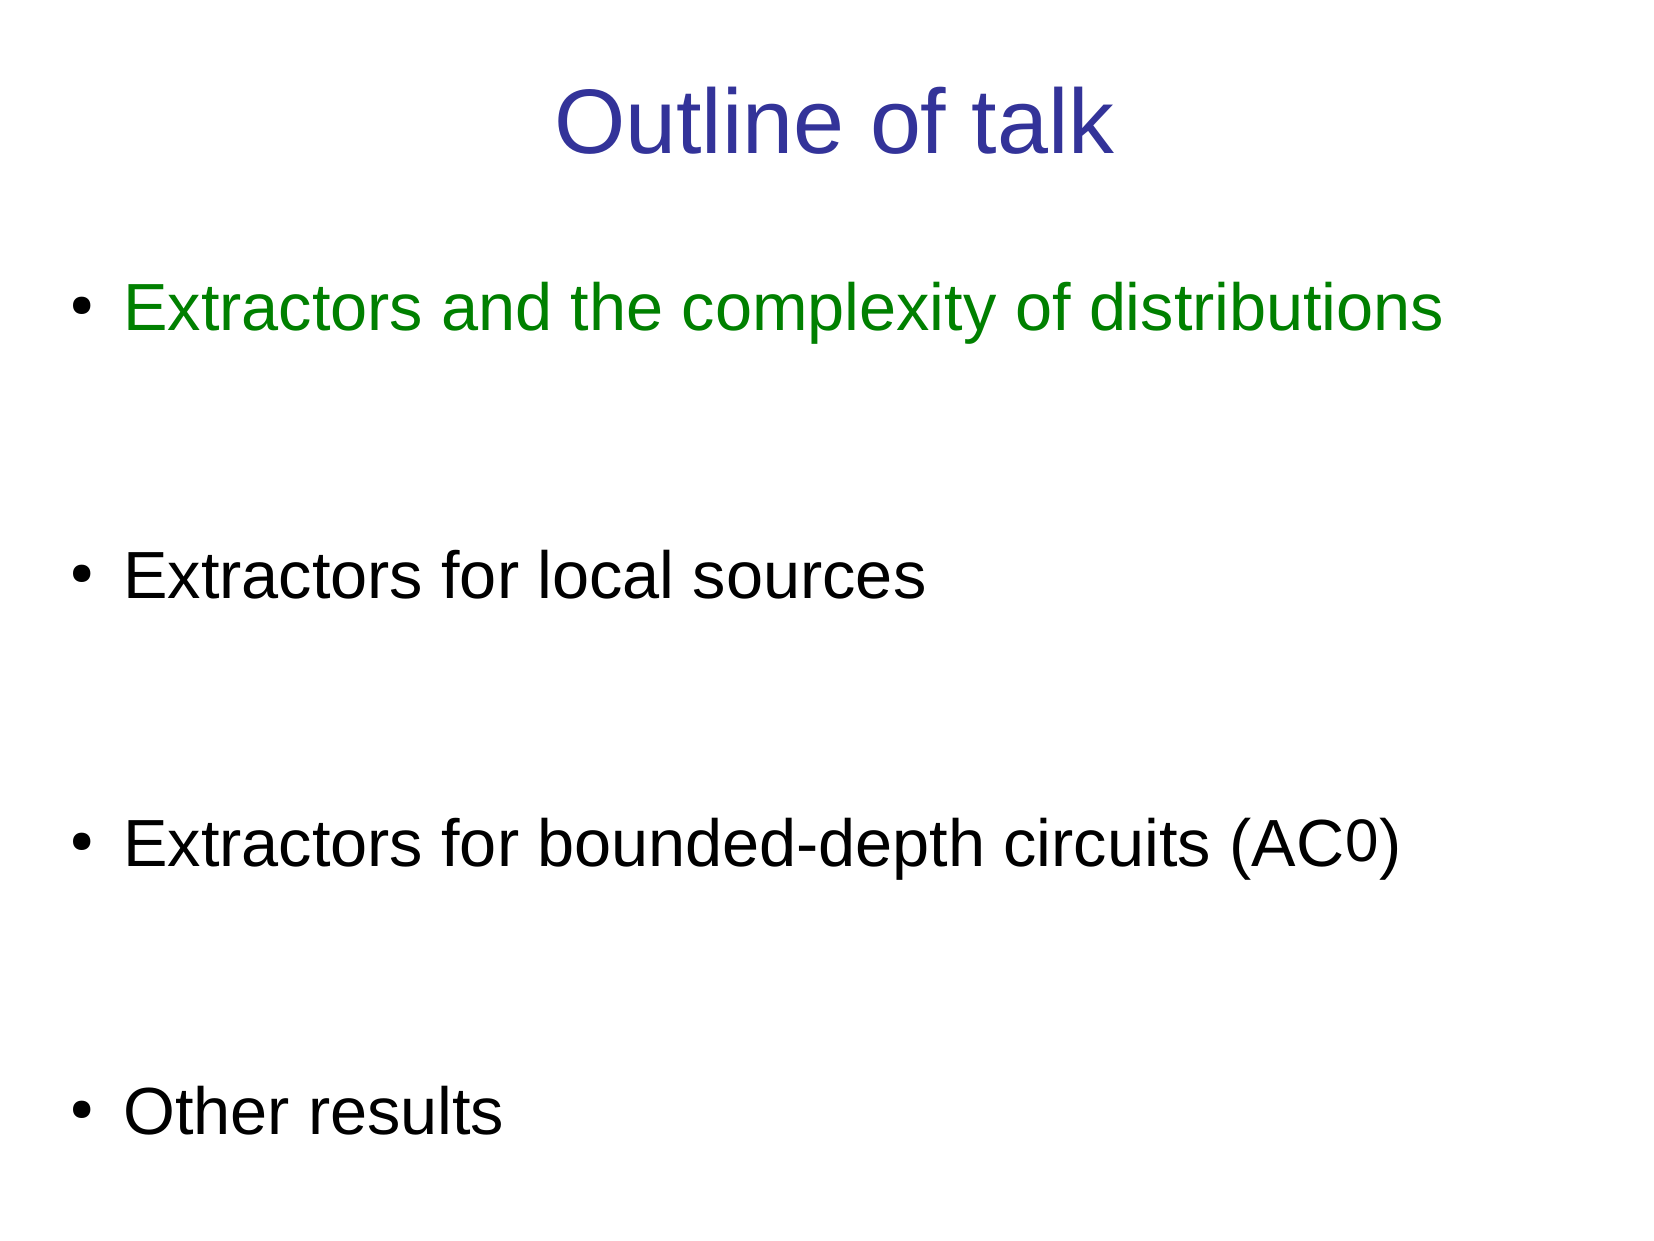

Outline of talk
# Extractors and the complexity of distributions
Extractors for local sources
Extractors for bounded-depth circuits (AC0)
Other results